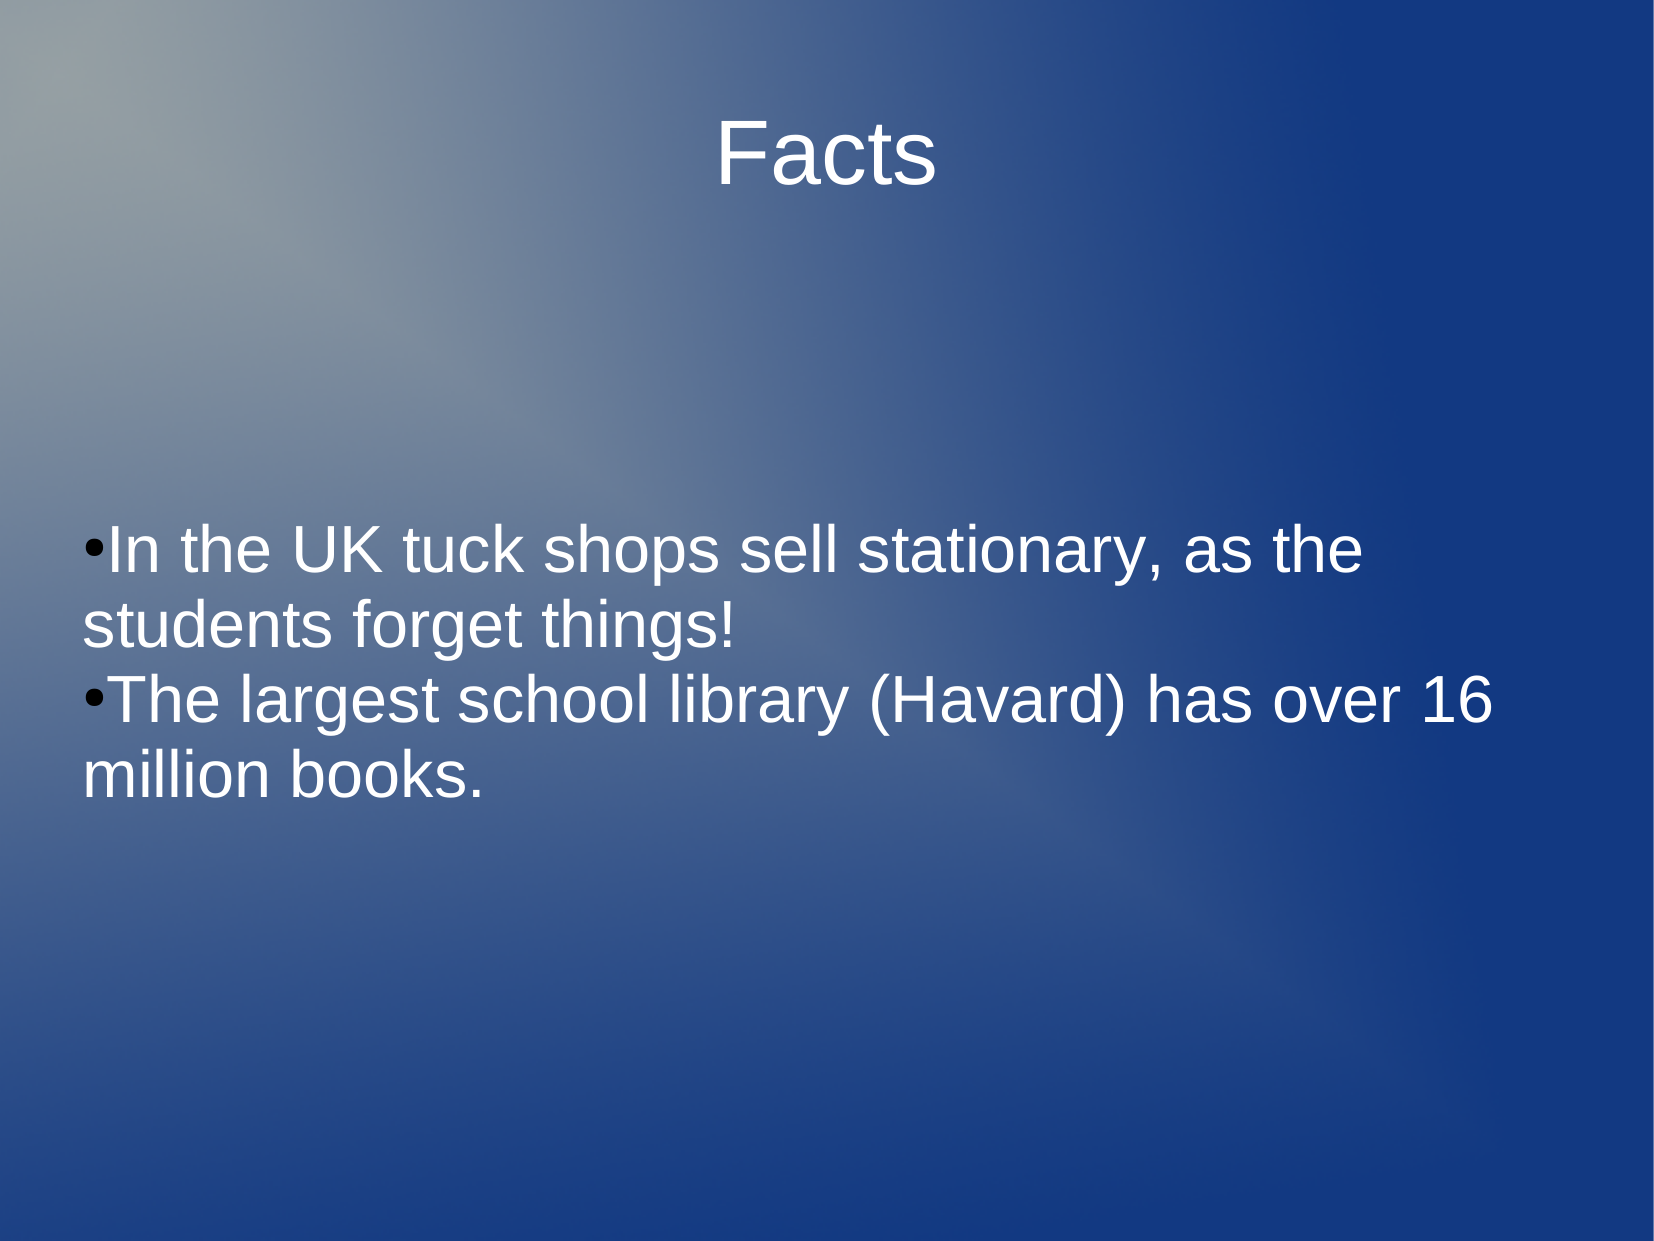

# Facts
In the UK tuck shops sell stationary, as the students forget things!
The largest school library (Havard) has over 16 million books.